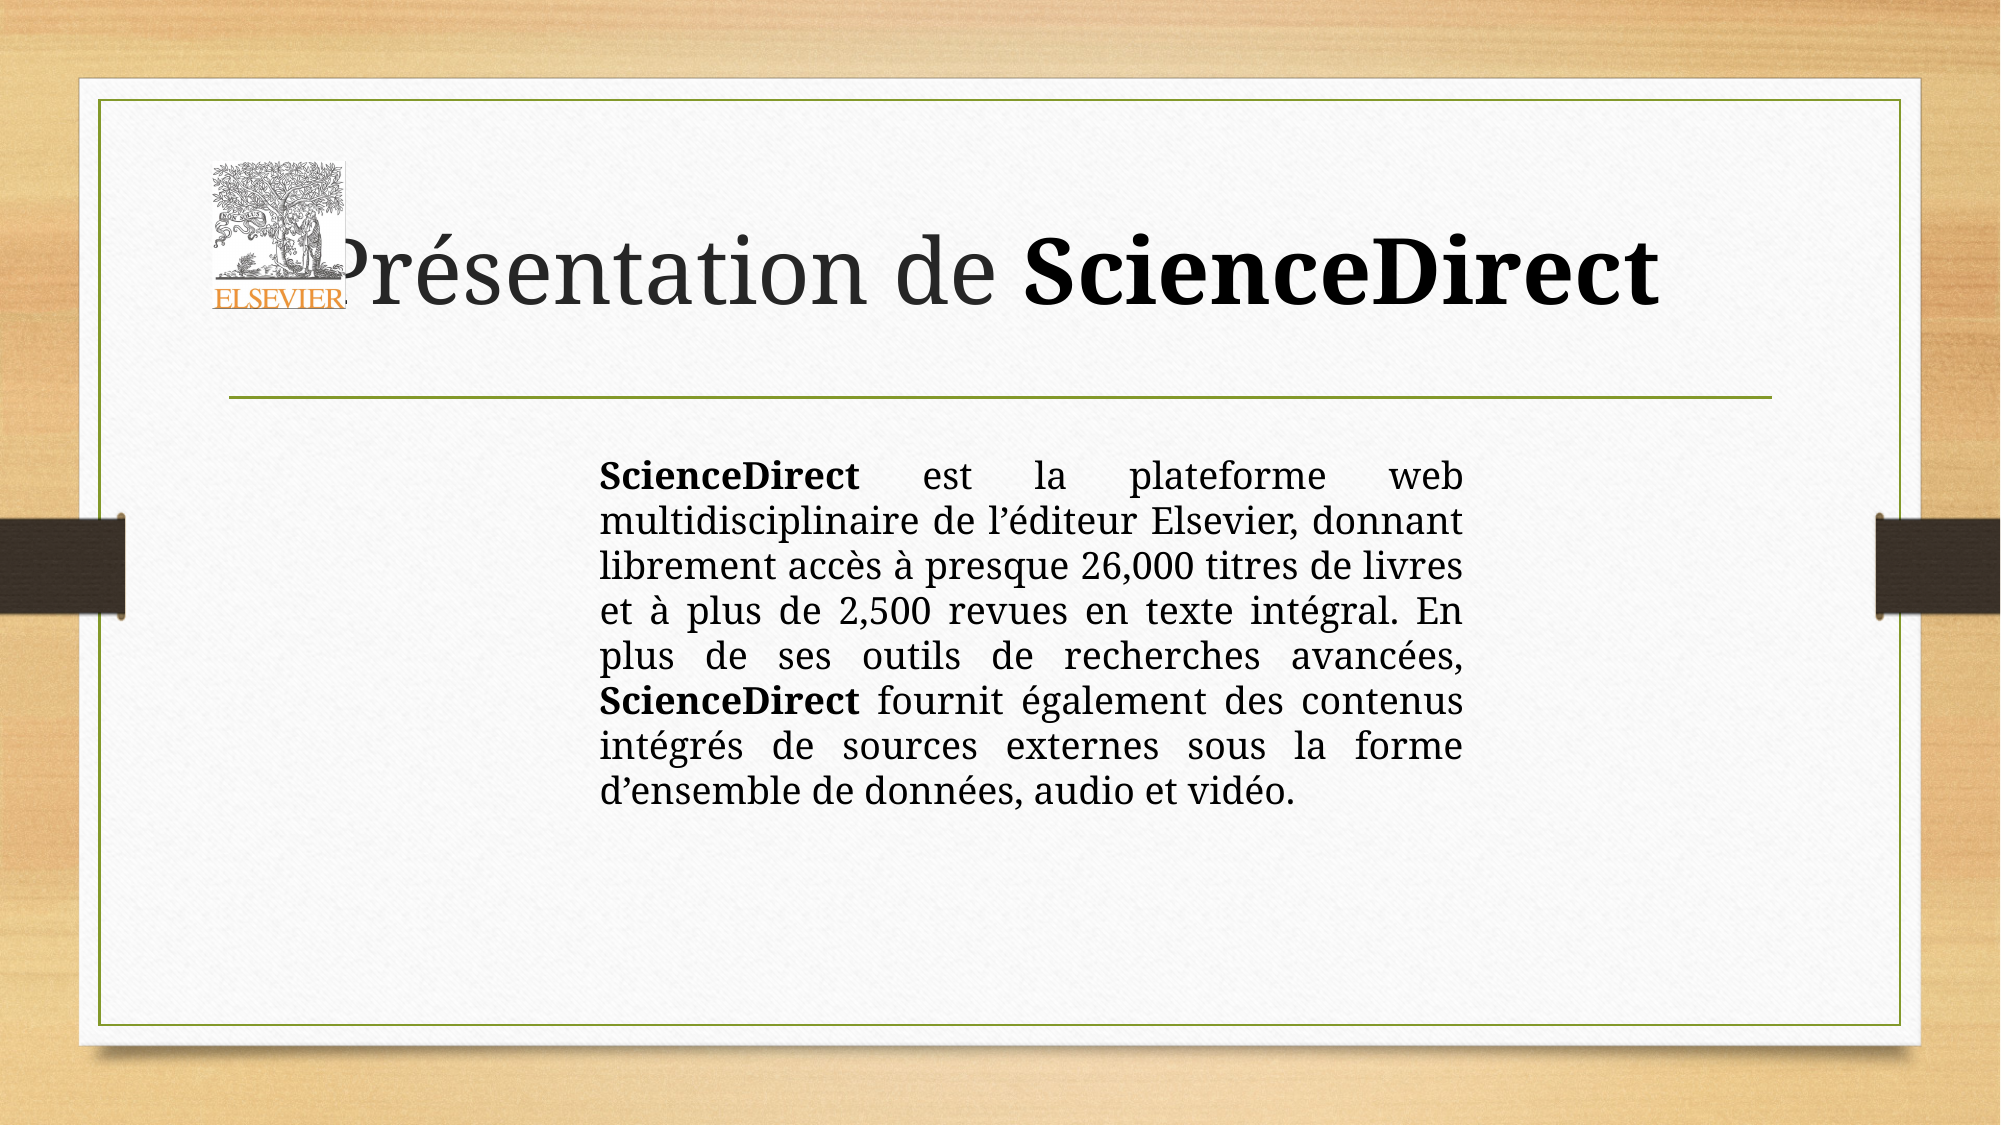

# Présentation de ScienceDirect
ScienceDirect est la plateforme web multidisciplinaire de l’éditeur Elsevier, donnant librement accès à presque 26,000 titres de livres et à plus de 2,500 revues en texte intégral. En plus de ses outils de recherches avancées, ScienceDirect fournit également des contenus intégrés de sources externes sous la forme d’ensemble de données, audio et vidéo.